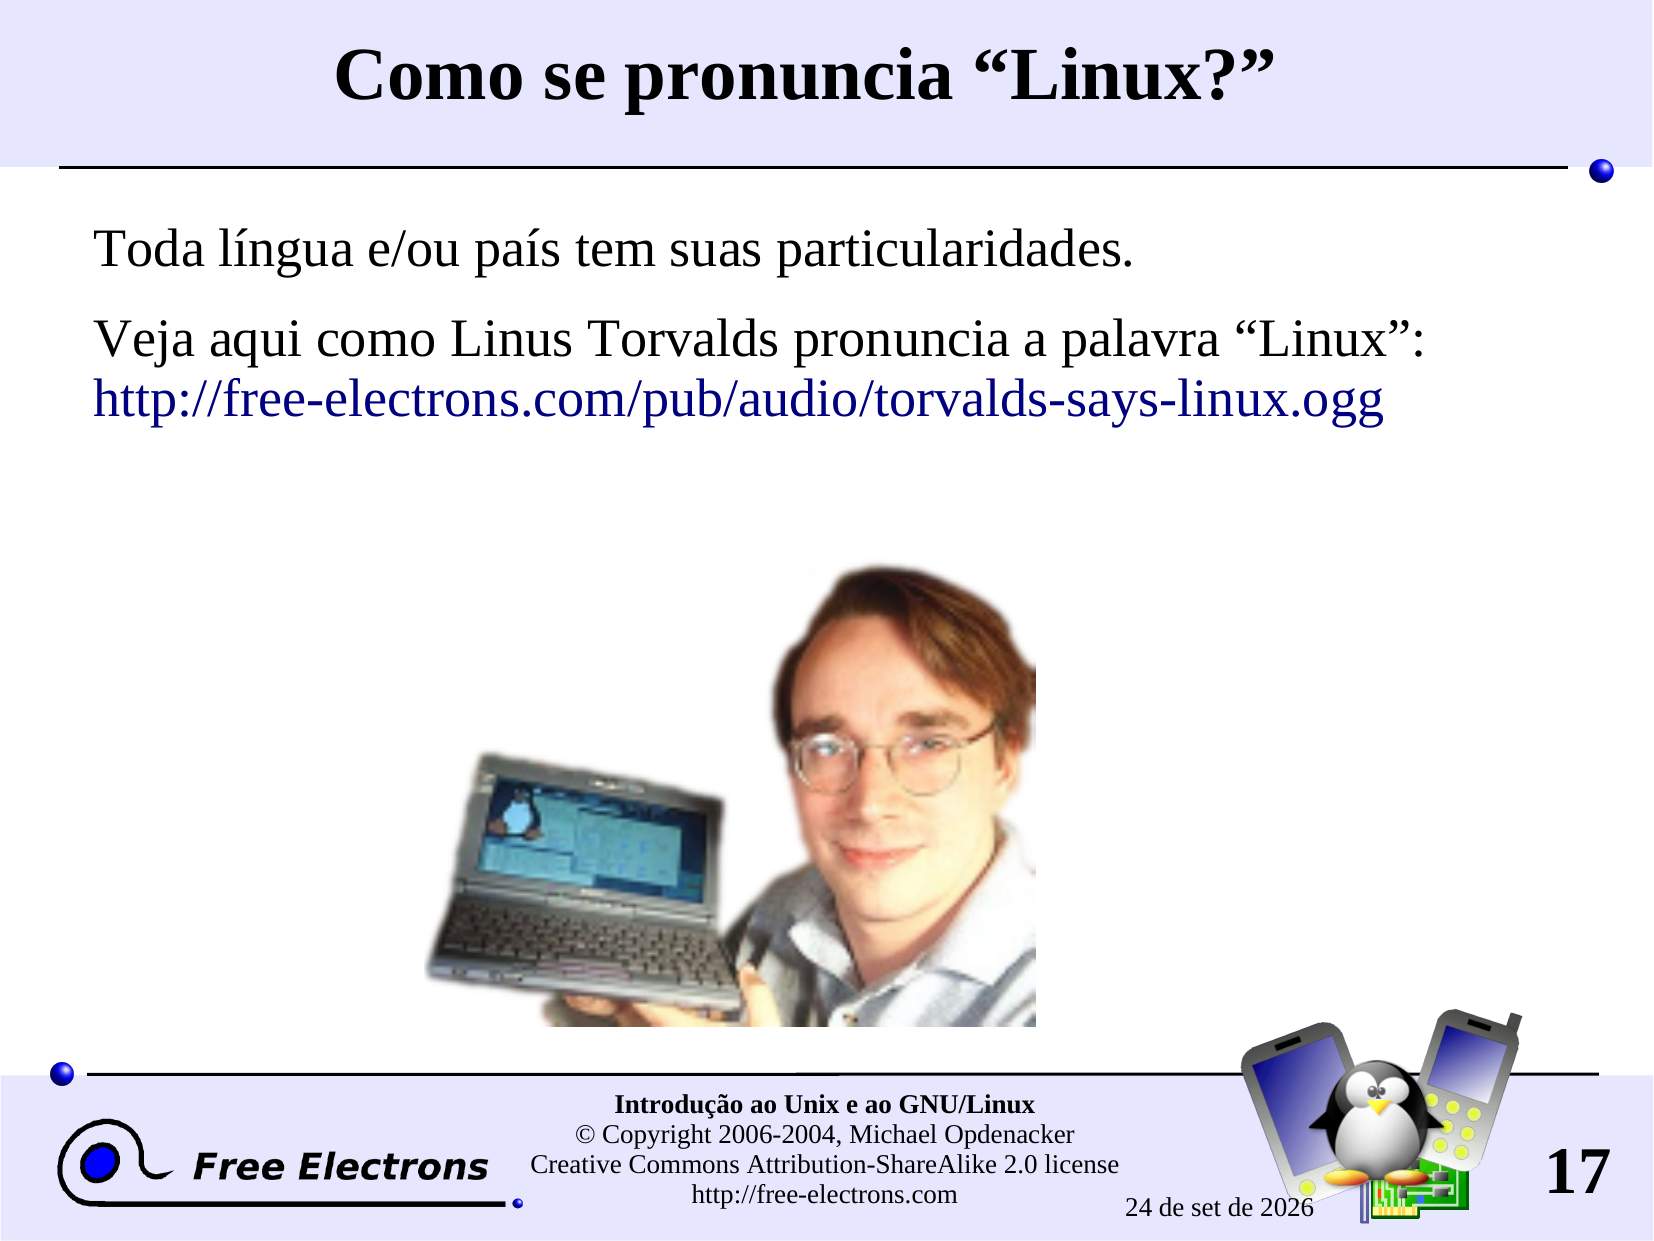

# Como se pronuncia “Linux?”
Toda língua e/ou país tem suas particularidades.
Veja aqui como Linus Torvalds pronuncia a palavra “Linux”:
http://free-electrons.com/pub/audio/torvalds-says-linux.ogg